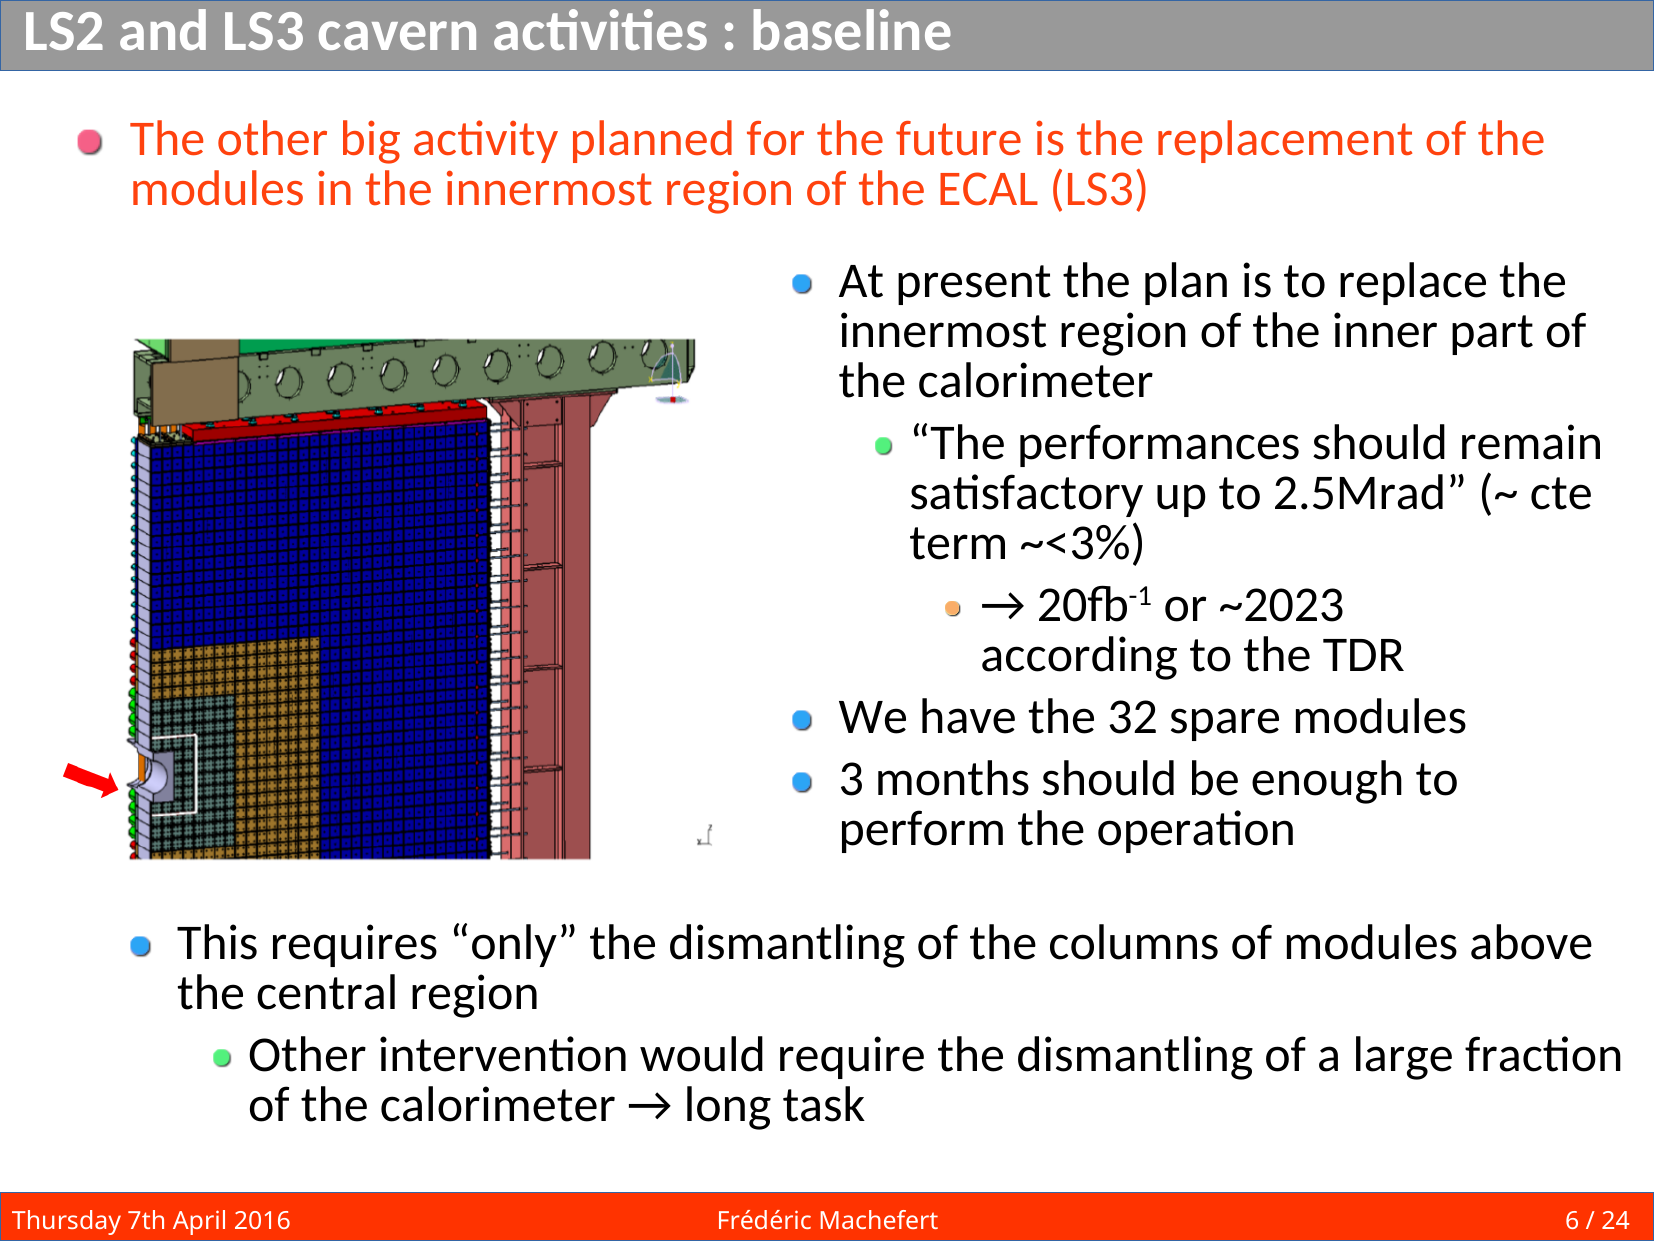

# LS2 and LS3 cavern activities : baseline
The other big activity planned for the future is the replacement of the modules in the innermost region of the ECAL (LS3)
At present the plan is to replace the innermost region of the inner part of the calorimeter
“The performances should remain satisfactory up to 2.5Mrad” (~ cte term ~<3%)
→ 20fb-1 or ~2023
according to the TDR
We have the 32 spare modules
3 months should be enough to perform the operation
This requires “only” the dismantling of the columns of modules above the central region
Other intervention would require the dismantling of a large fraction of the calorimeter → long task